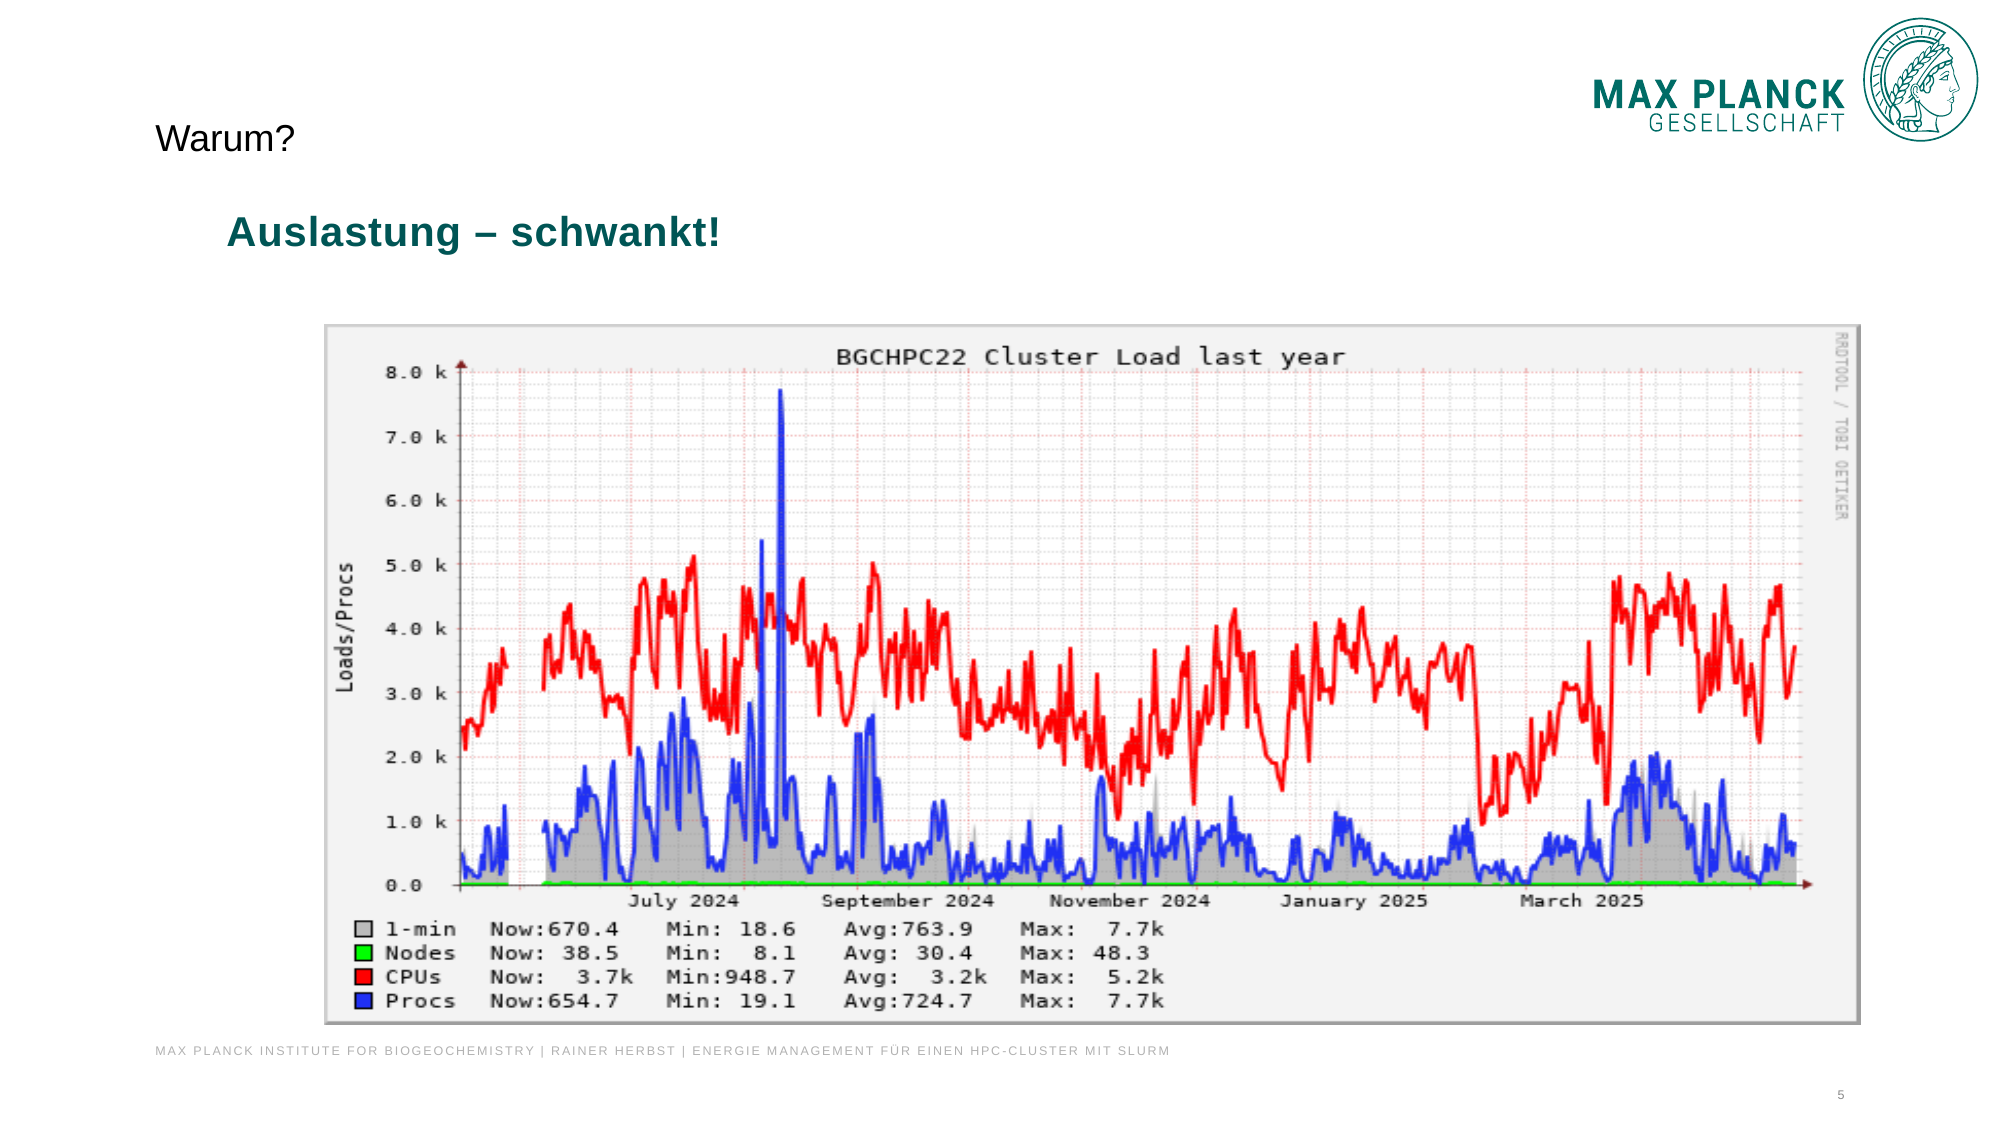

Warum?
# Auslastung – schwankt!
Max Planck Institute for Biogeochemistry | Rainer Herbst | Energie Management für einen HPC-Cluster mit Slurm